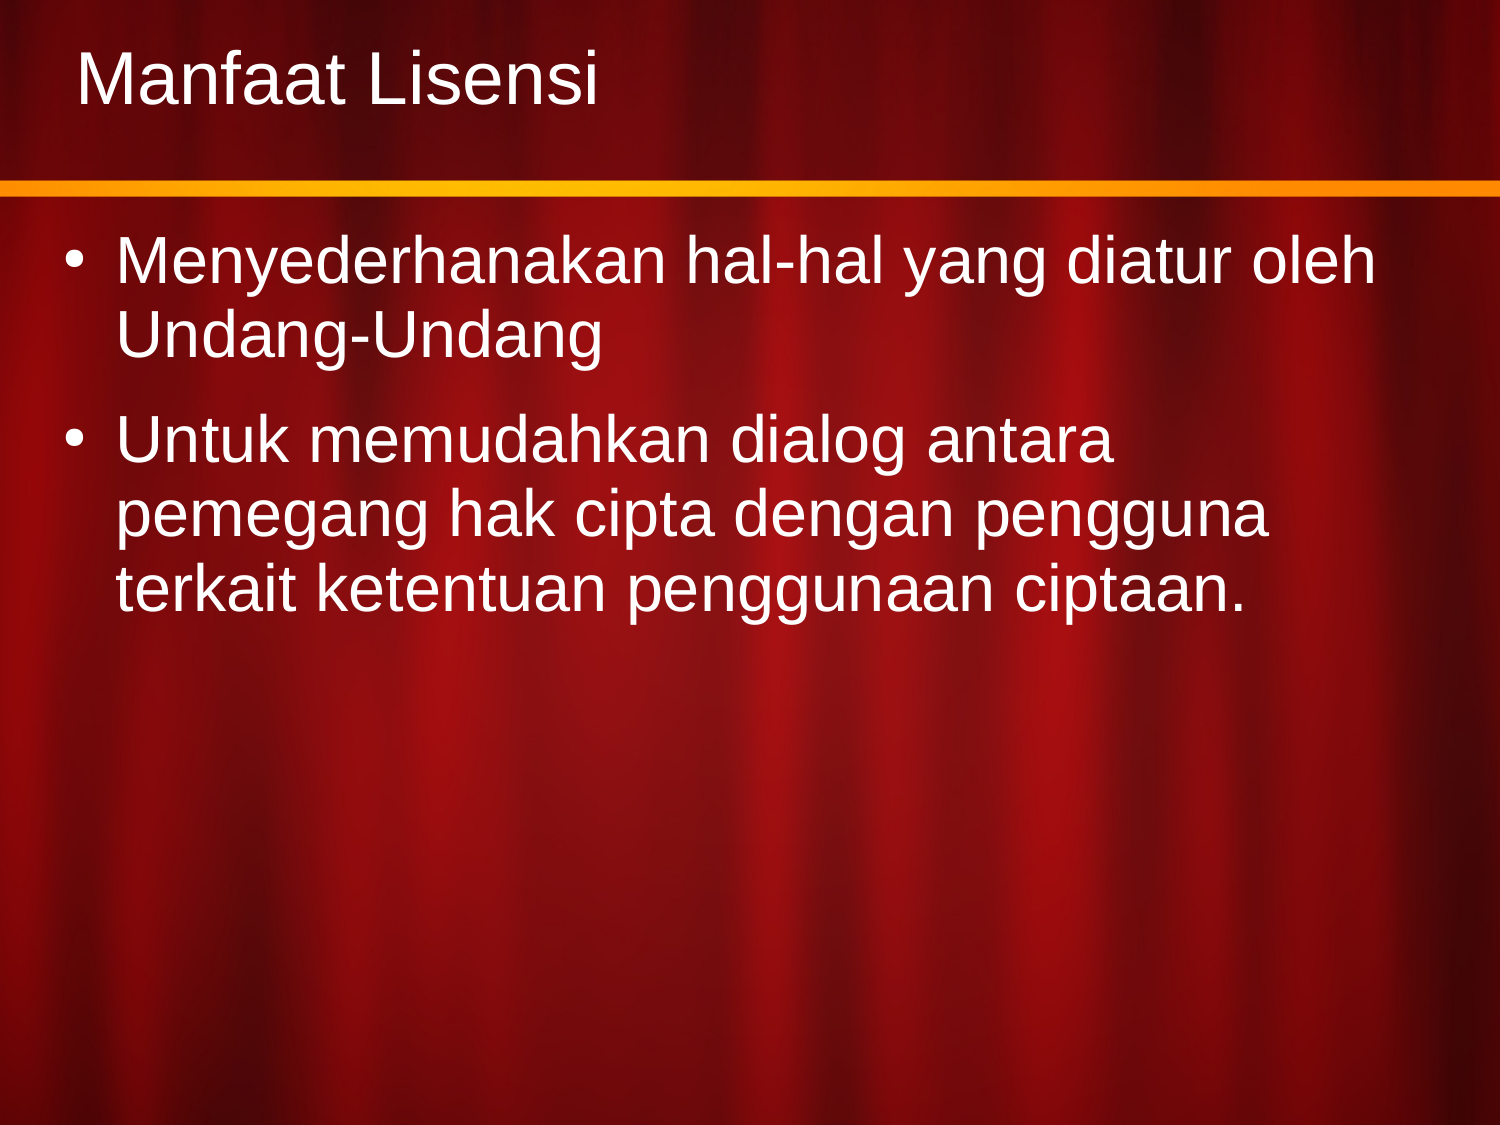

# Manfaat Lisensi
Menyederhanakan hal-hal yang diatur oleh Undang-Undang
Untuk memudahkan dialog antara pemegang hak cipta dengan pengguna terkait ketentuan penggunaan ciptaan.